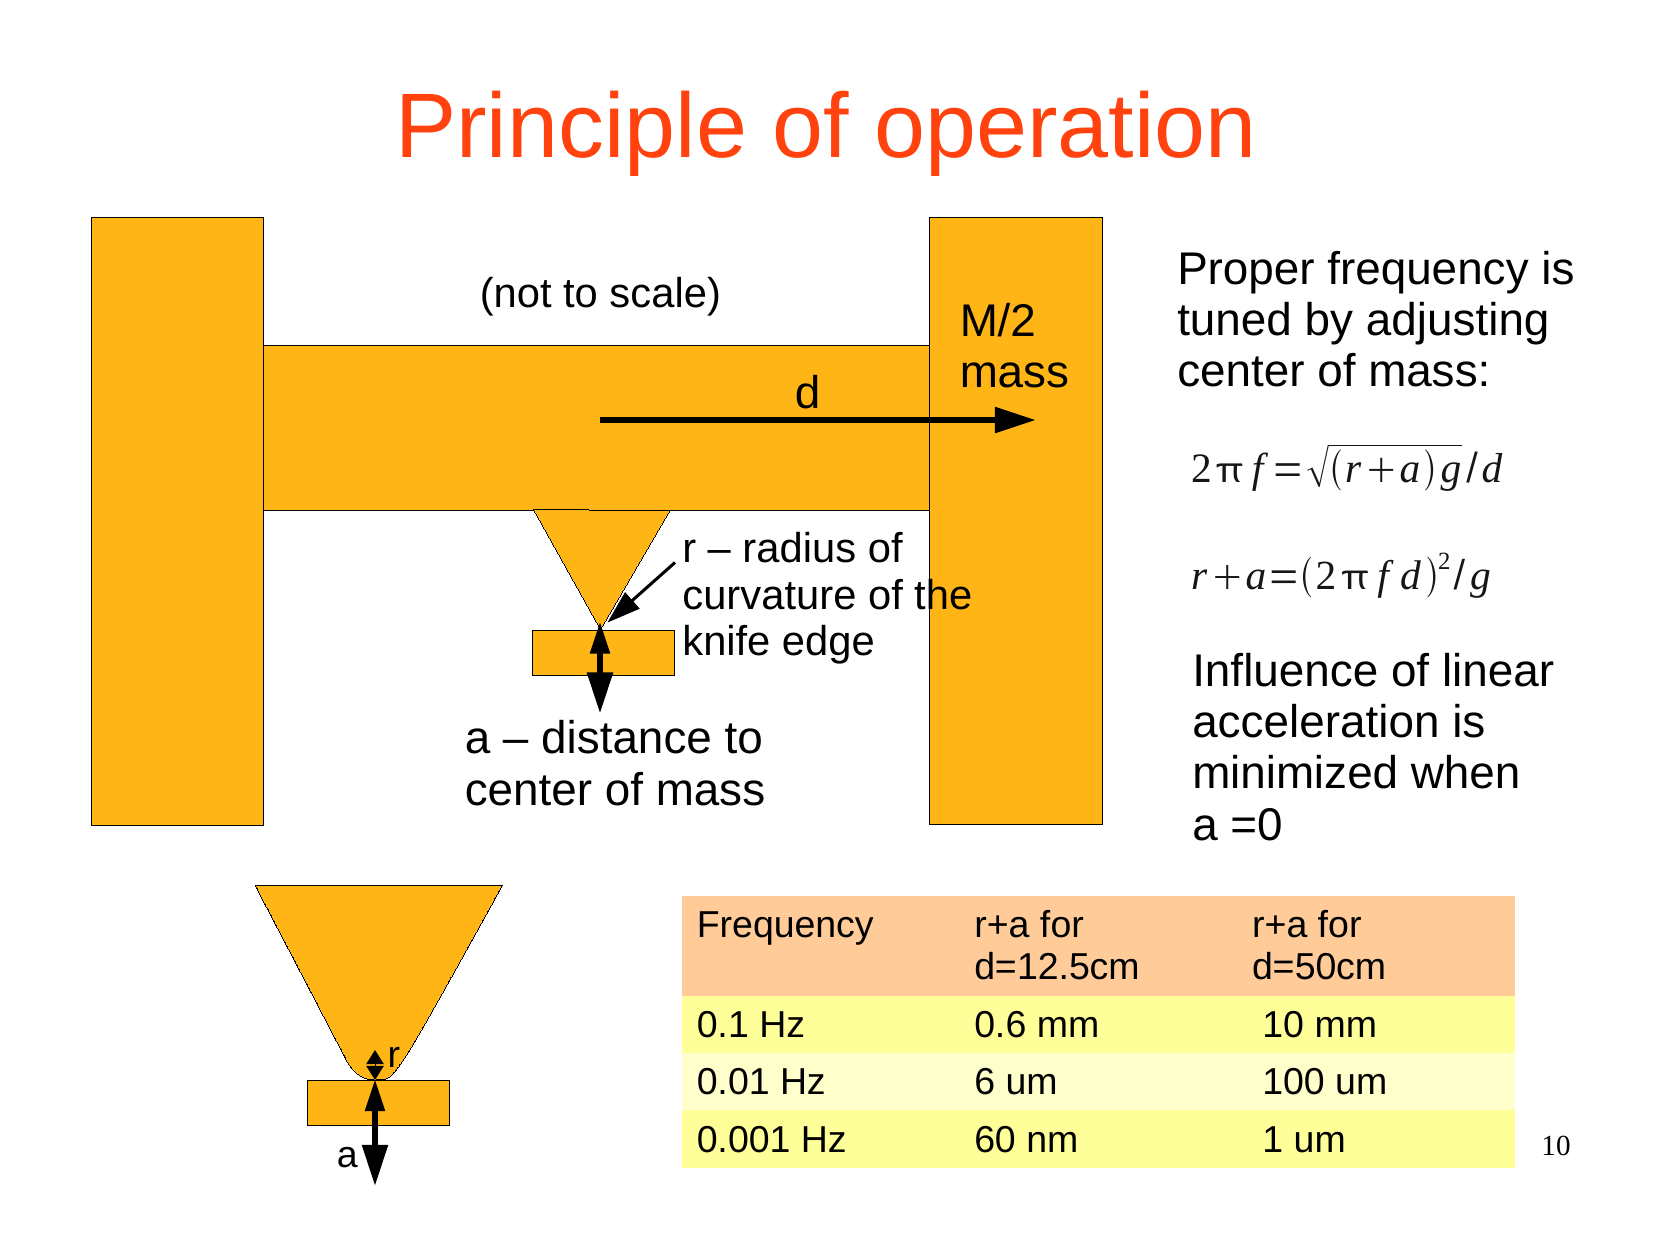

# Principle of operation
Proper frequency is tuned by adjusting center of mass:
(not to scale)
M/2
mass
d
r – radius of curvature of the knife edge
Influence of linear acceleration is minimized when
a =0
a – distance to center of mass
| Frequency | r+a for d=12.5cm | r+a for d=50cm |
| --- | --- | --- |
| 0.1 Hz | 0.6 mm | 10 mm |
| 0.01 Hz | 6 um | 100 um |
| 0.001 Hz | 60 nm | 1 um |
r
a
10